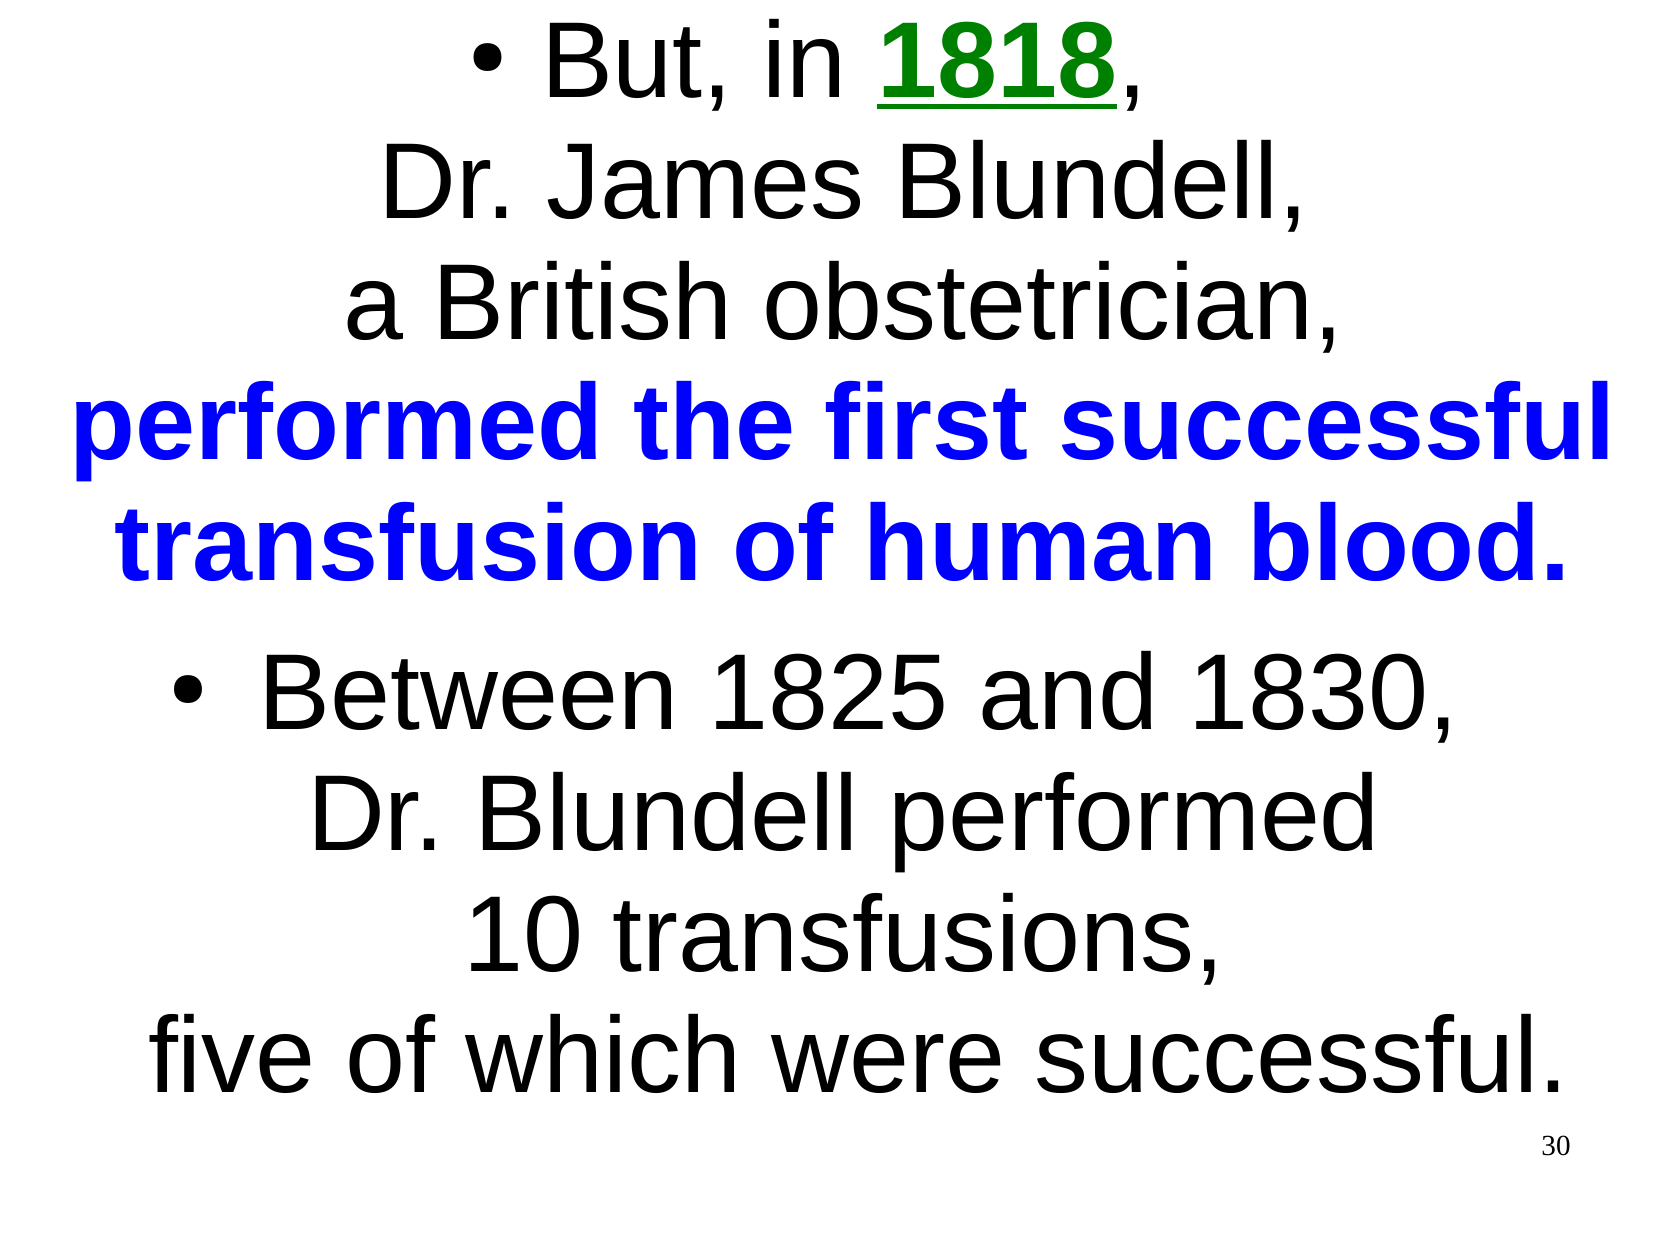

# But, in 1818, Dr. James Blundell, a British obstetrician, performed the first successful transfusion of human blood.
 Between 1825 and 1830,
Dr. Blundell performed
10 transfusions,
five of which were successful.
30